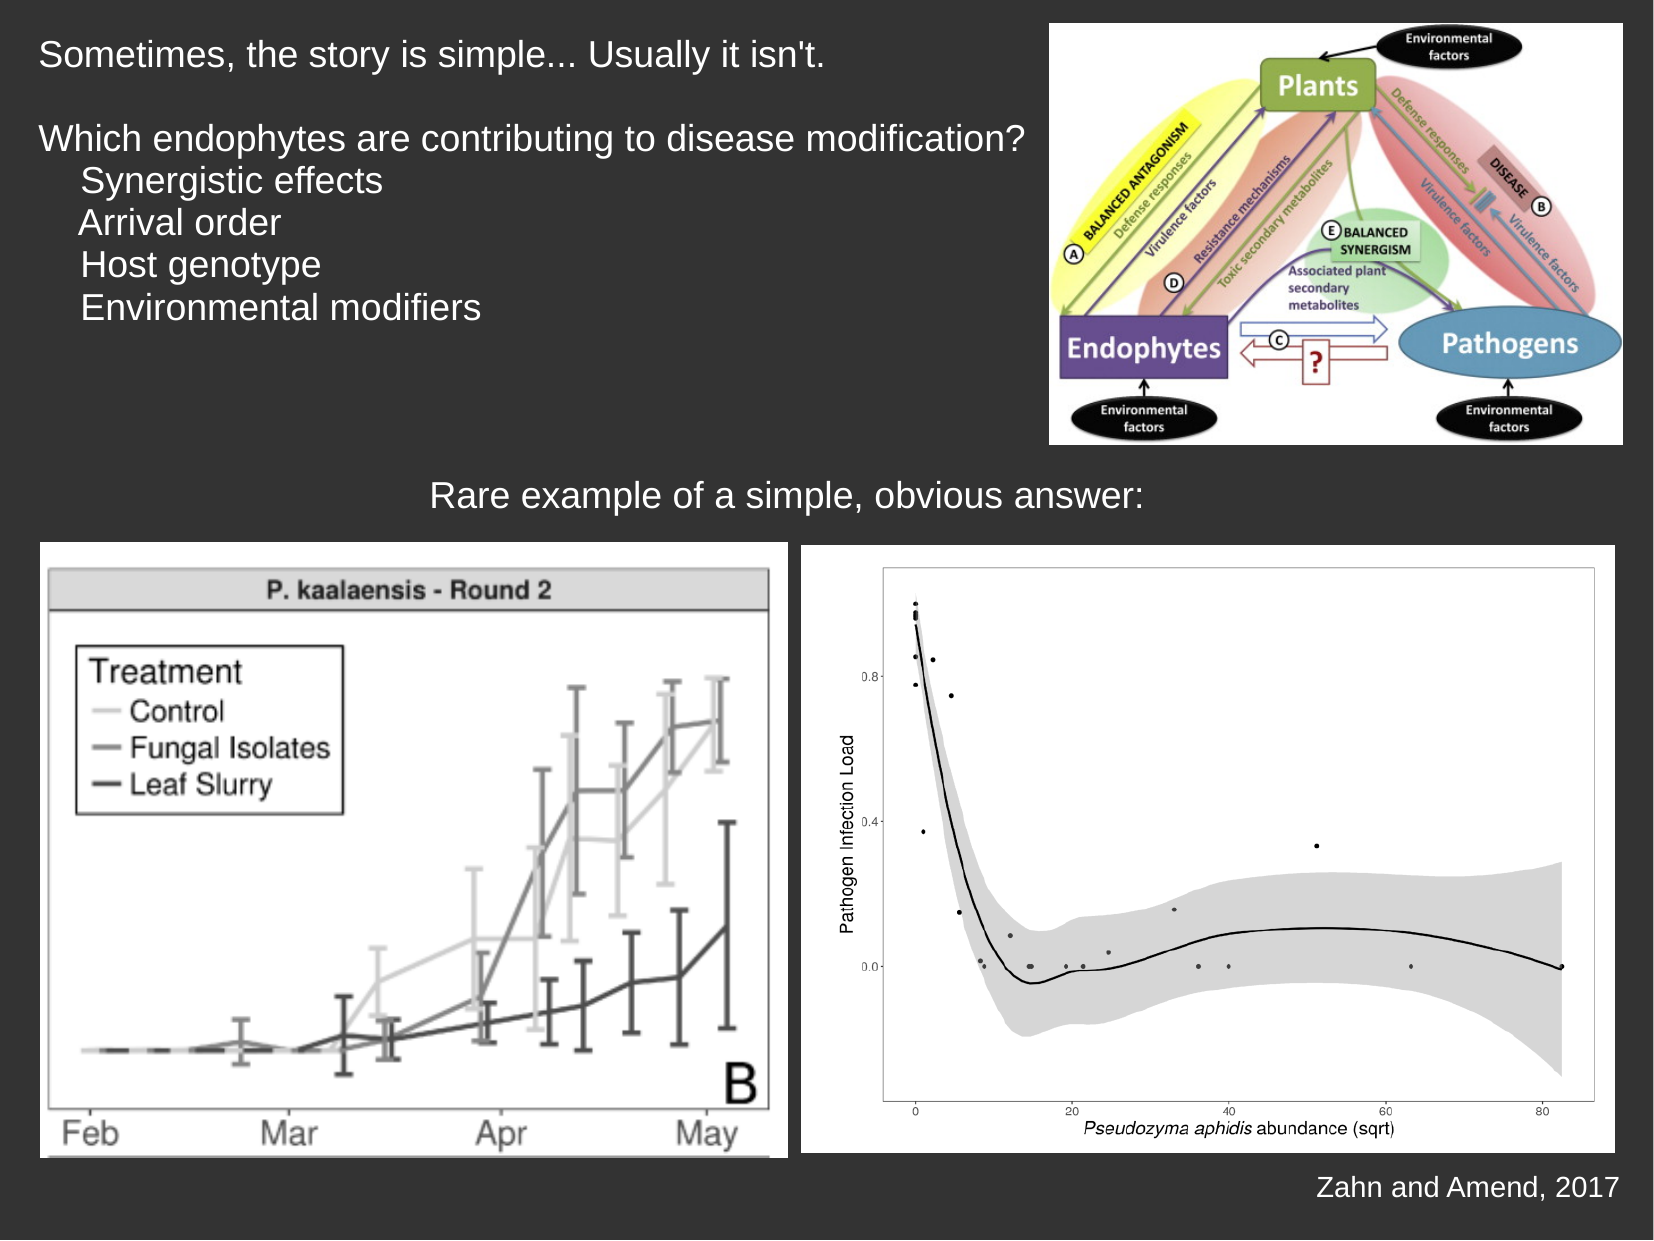

Sometimes, the story is simple... Usually it isn't.
Which endophytes are contributing to disease modification?
 Synergistic effects
 Arrival order
 Host genotype
 Environmental modifiers
Rare example of a simple, obvious answer:
Zahn and Amend, 2017